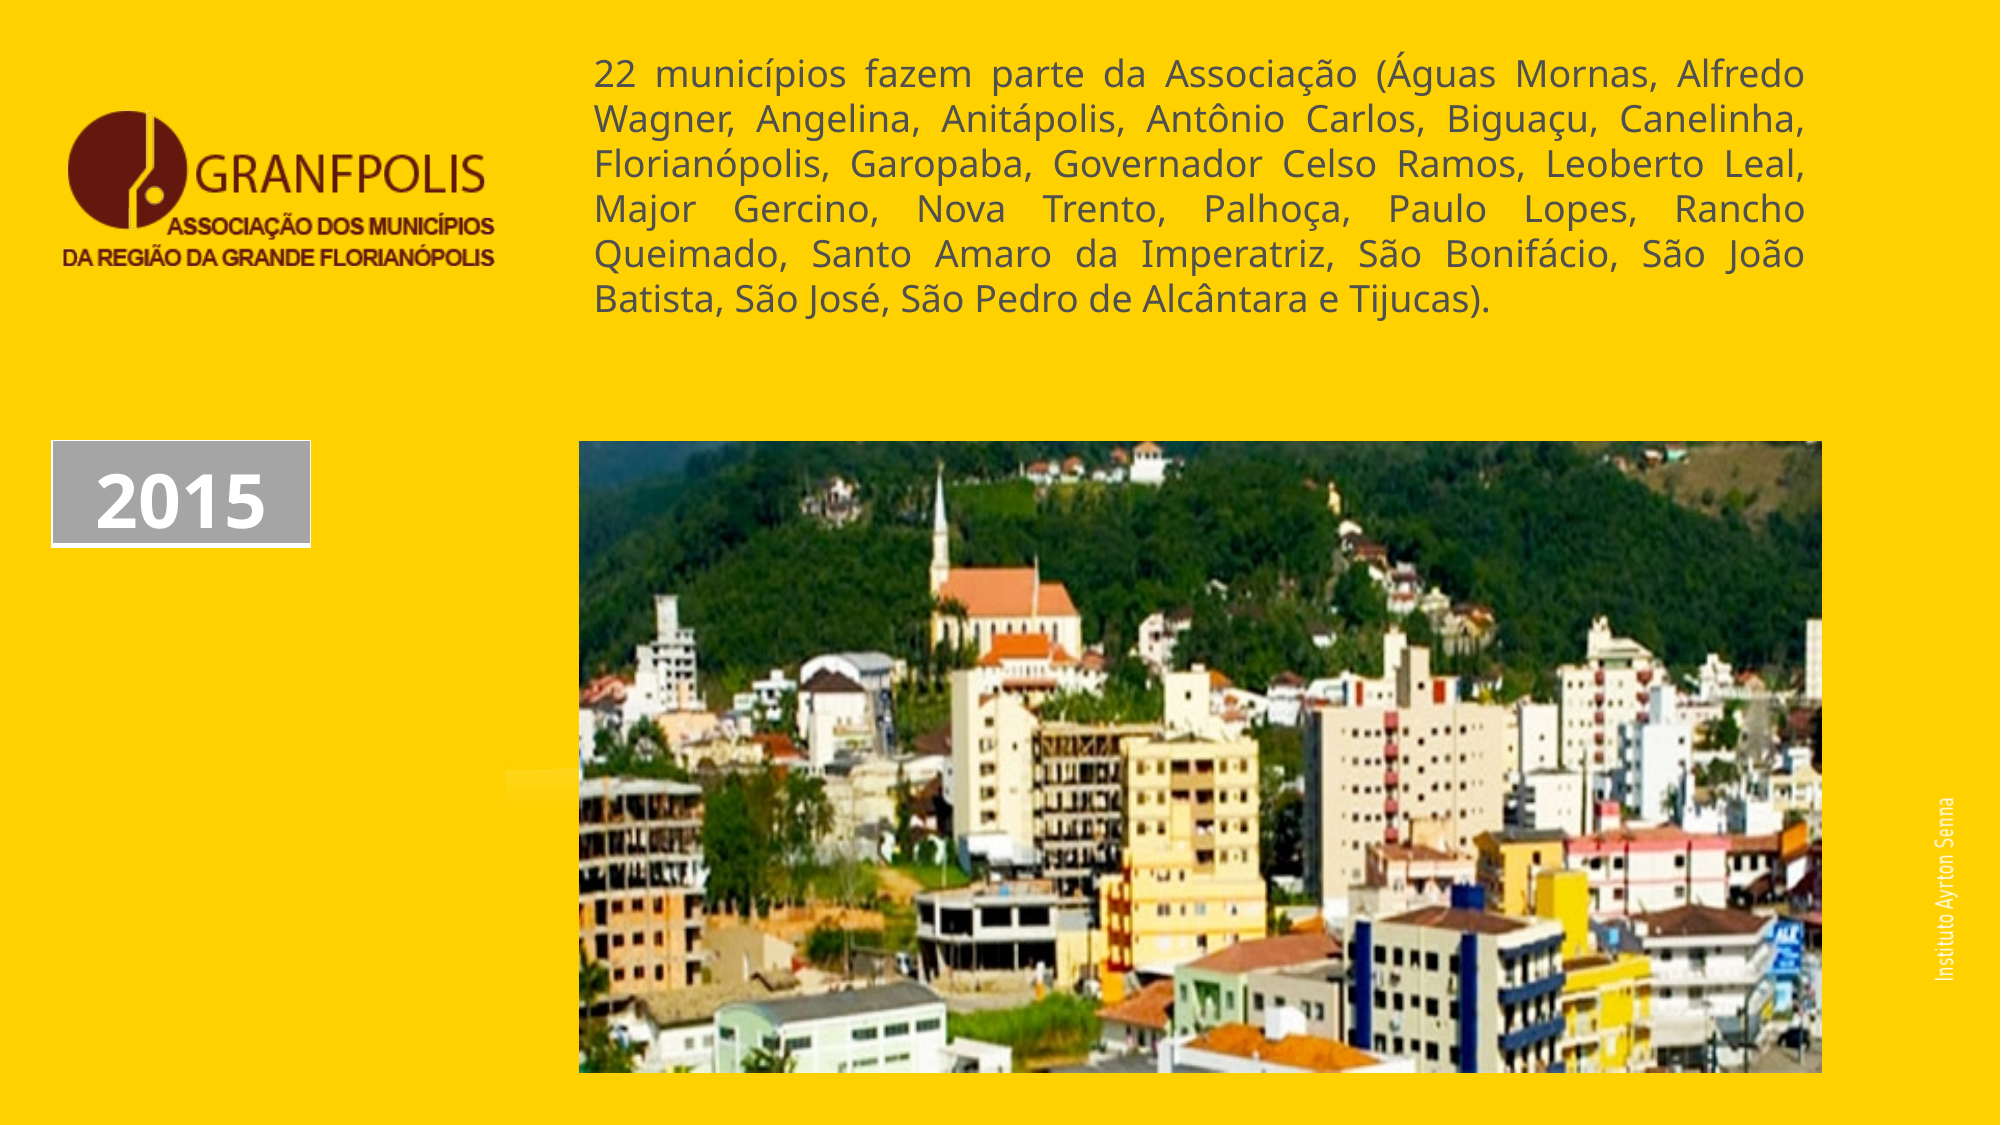

22 municípios fazem parte da Associação (Águas Mornas, Alfredo Wagner, Angelina, Anitápolis, Antônio Carlos, Biguaçu, Canelinha, Florianópolis, Garopaba, Governador Celso Ramos, Leoberto Leal, Major Gercino, Nova Trento, Palhoça, Paulo Lopes, Rancho Queimado, Santo Amaro da Imperatriz, São Bonifácio, São João Batista, São José, São Pedro de Alcântara e Tijucas).
| 2015 |
| --- |